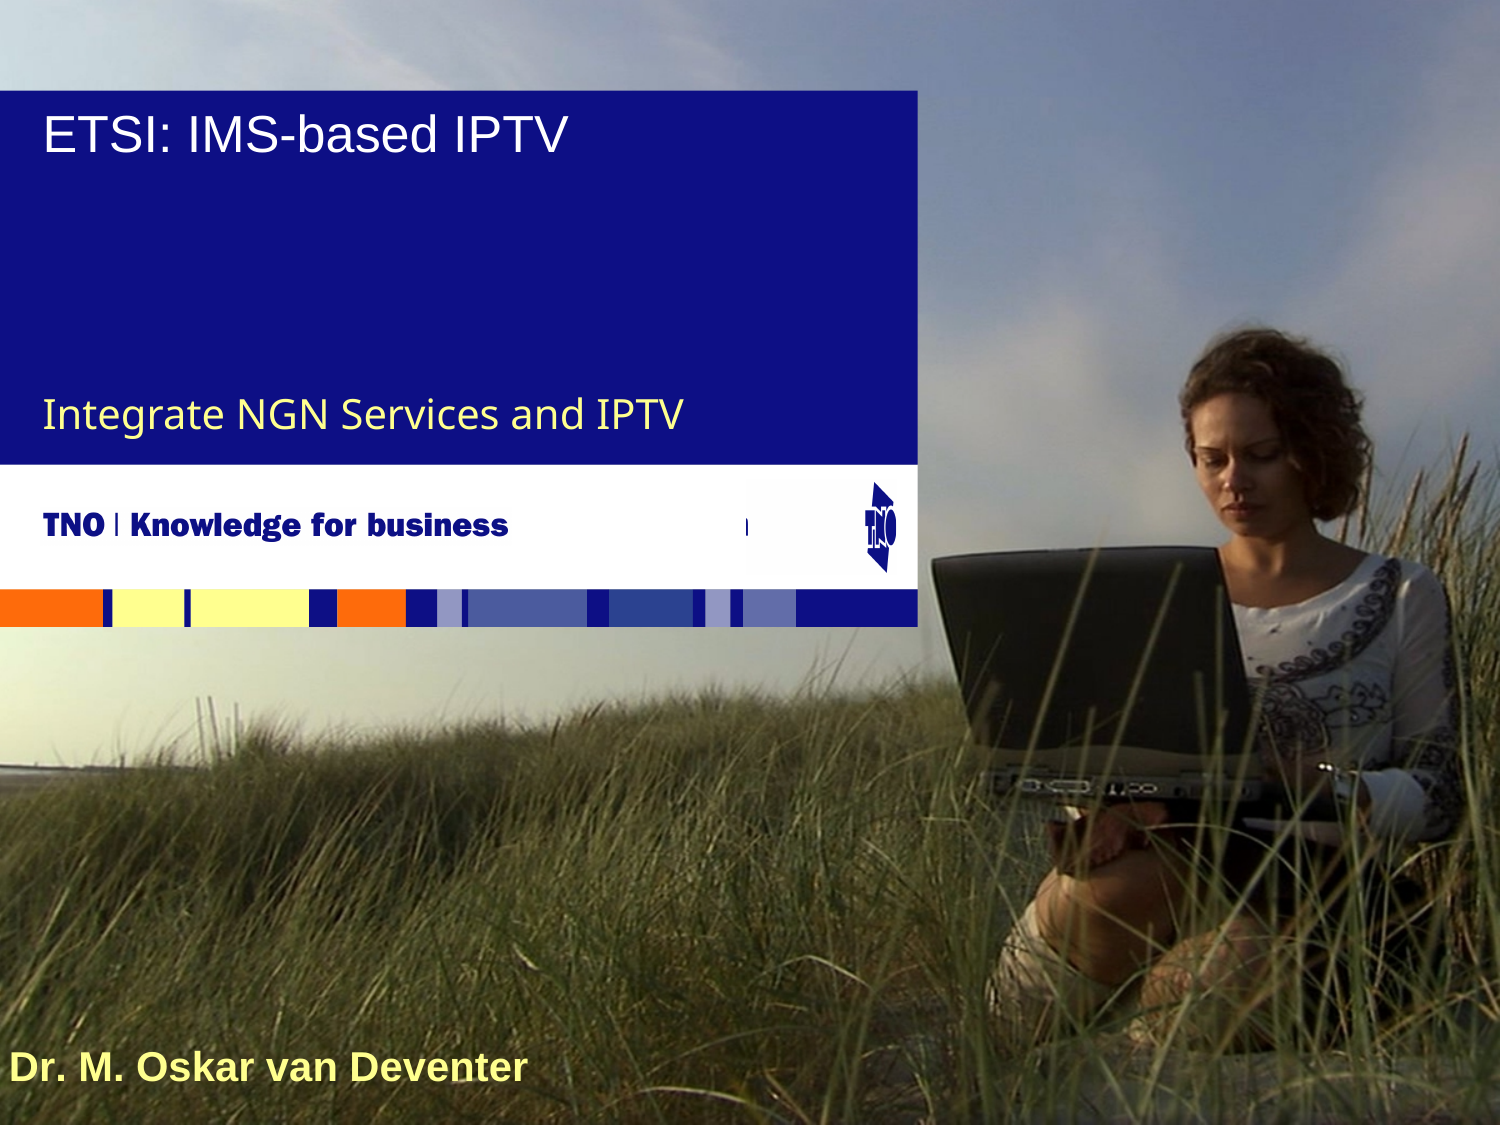

ETSI: IMS-based IPTV
# Integrate NGN Services and IPTV
Dr. M. Oskar van Deventer